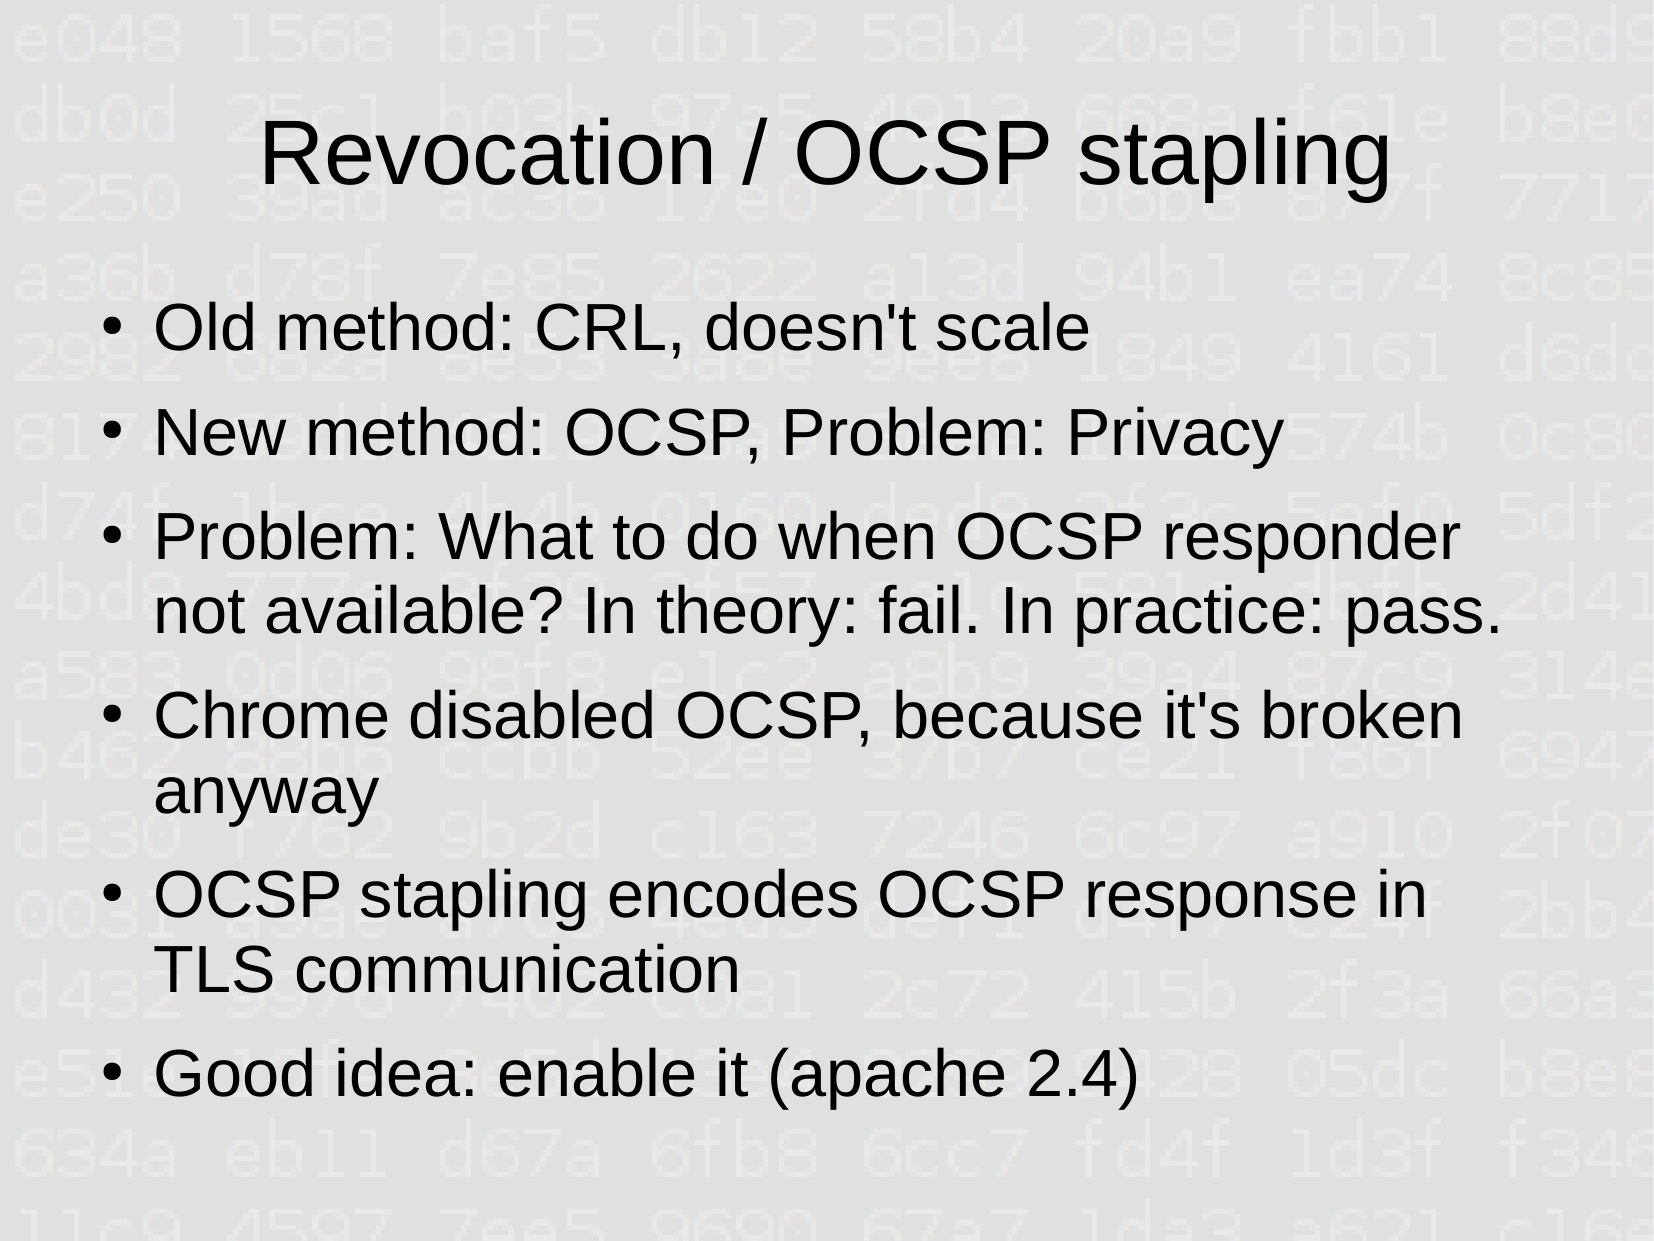

# Revocation / OCSP stapling
Old method: CRL, doesn't scale
New method: OCSP, Problem: Privacy
Problem: What to do when OCSP responder not available? In theory: fail. In practice: pass.
Chrome disabled OCSP, because it's broken anyway
OCSP stapling encodes OCSP response in TLS communication
Good idea: enable it (apache 2.4)